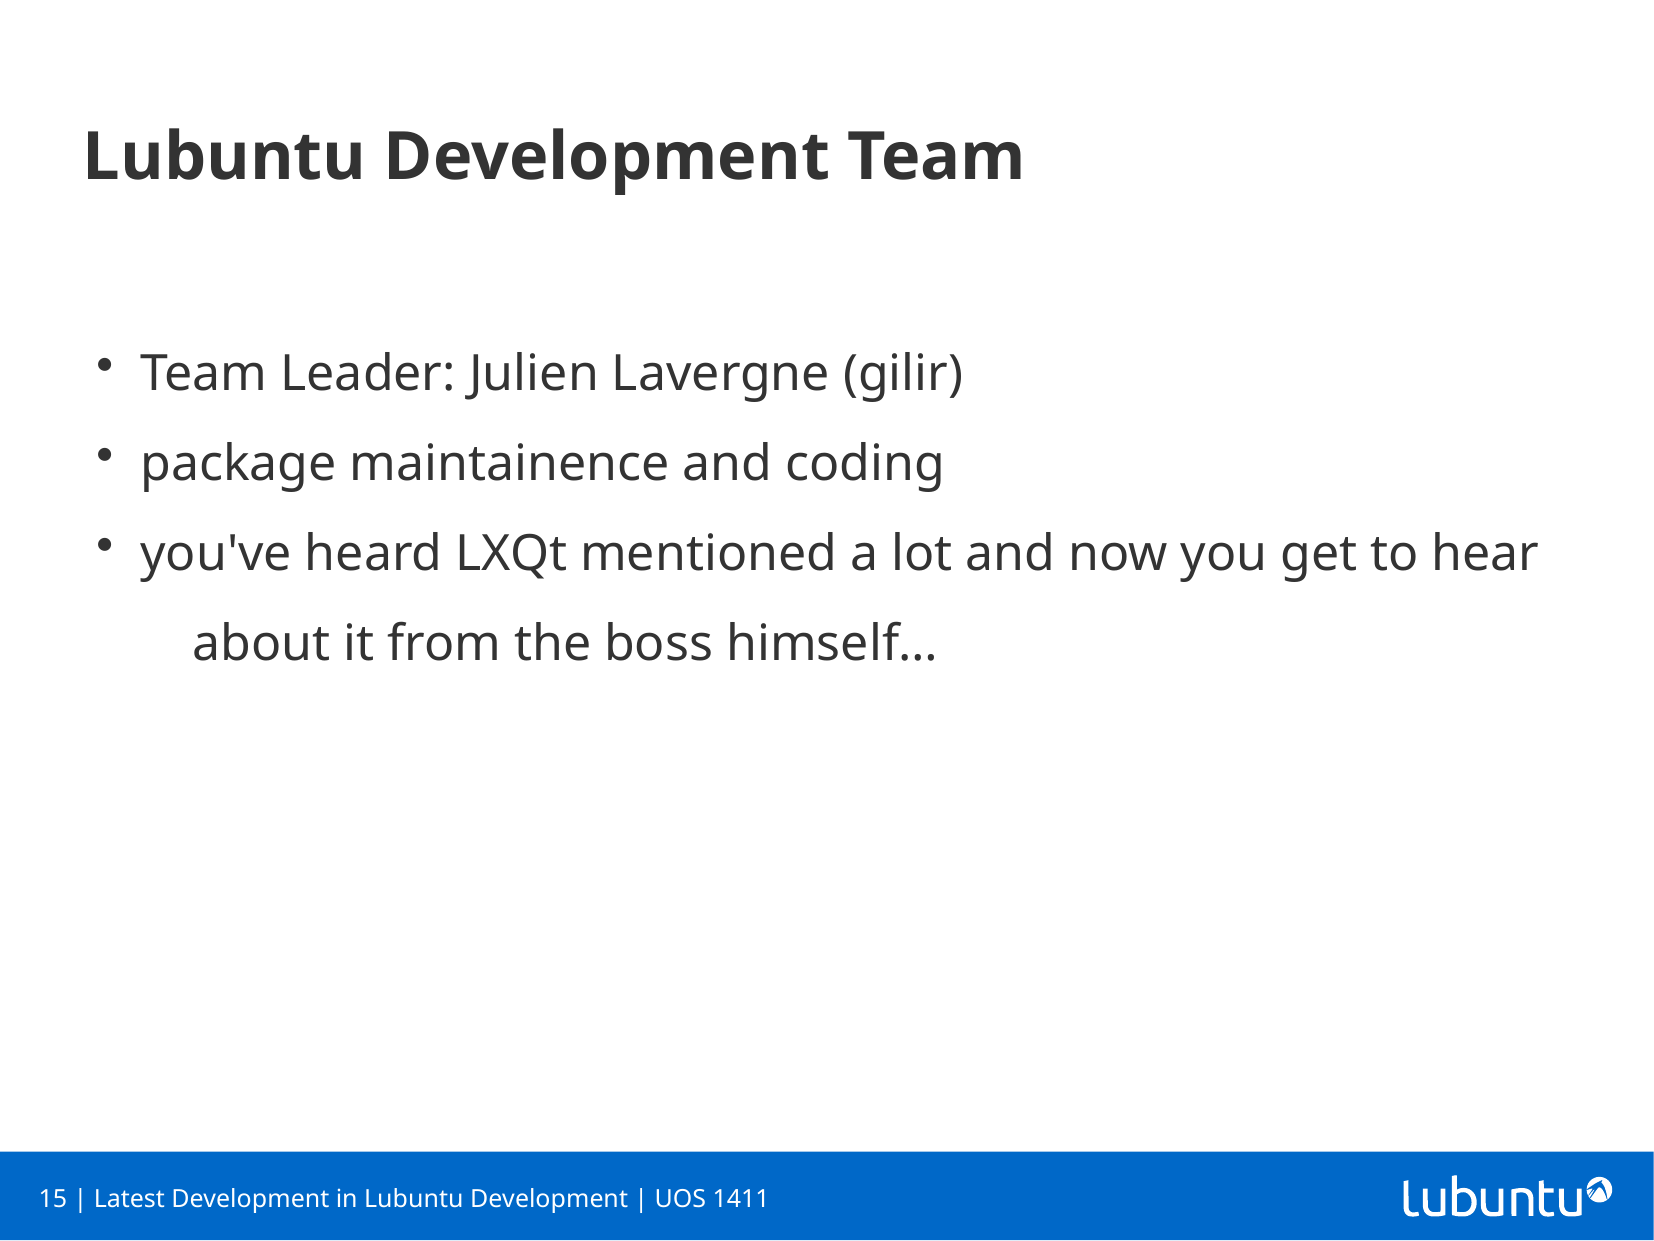

# Lubuntu Development Team
Team Leader: Julien Lavergne (gilir)
package maintainence and coding
you've heard LXQt mentioned a lot and now you get to hear about it from the boss himself…